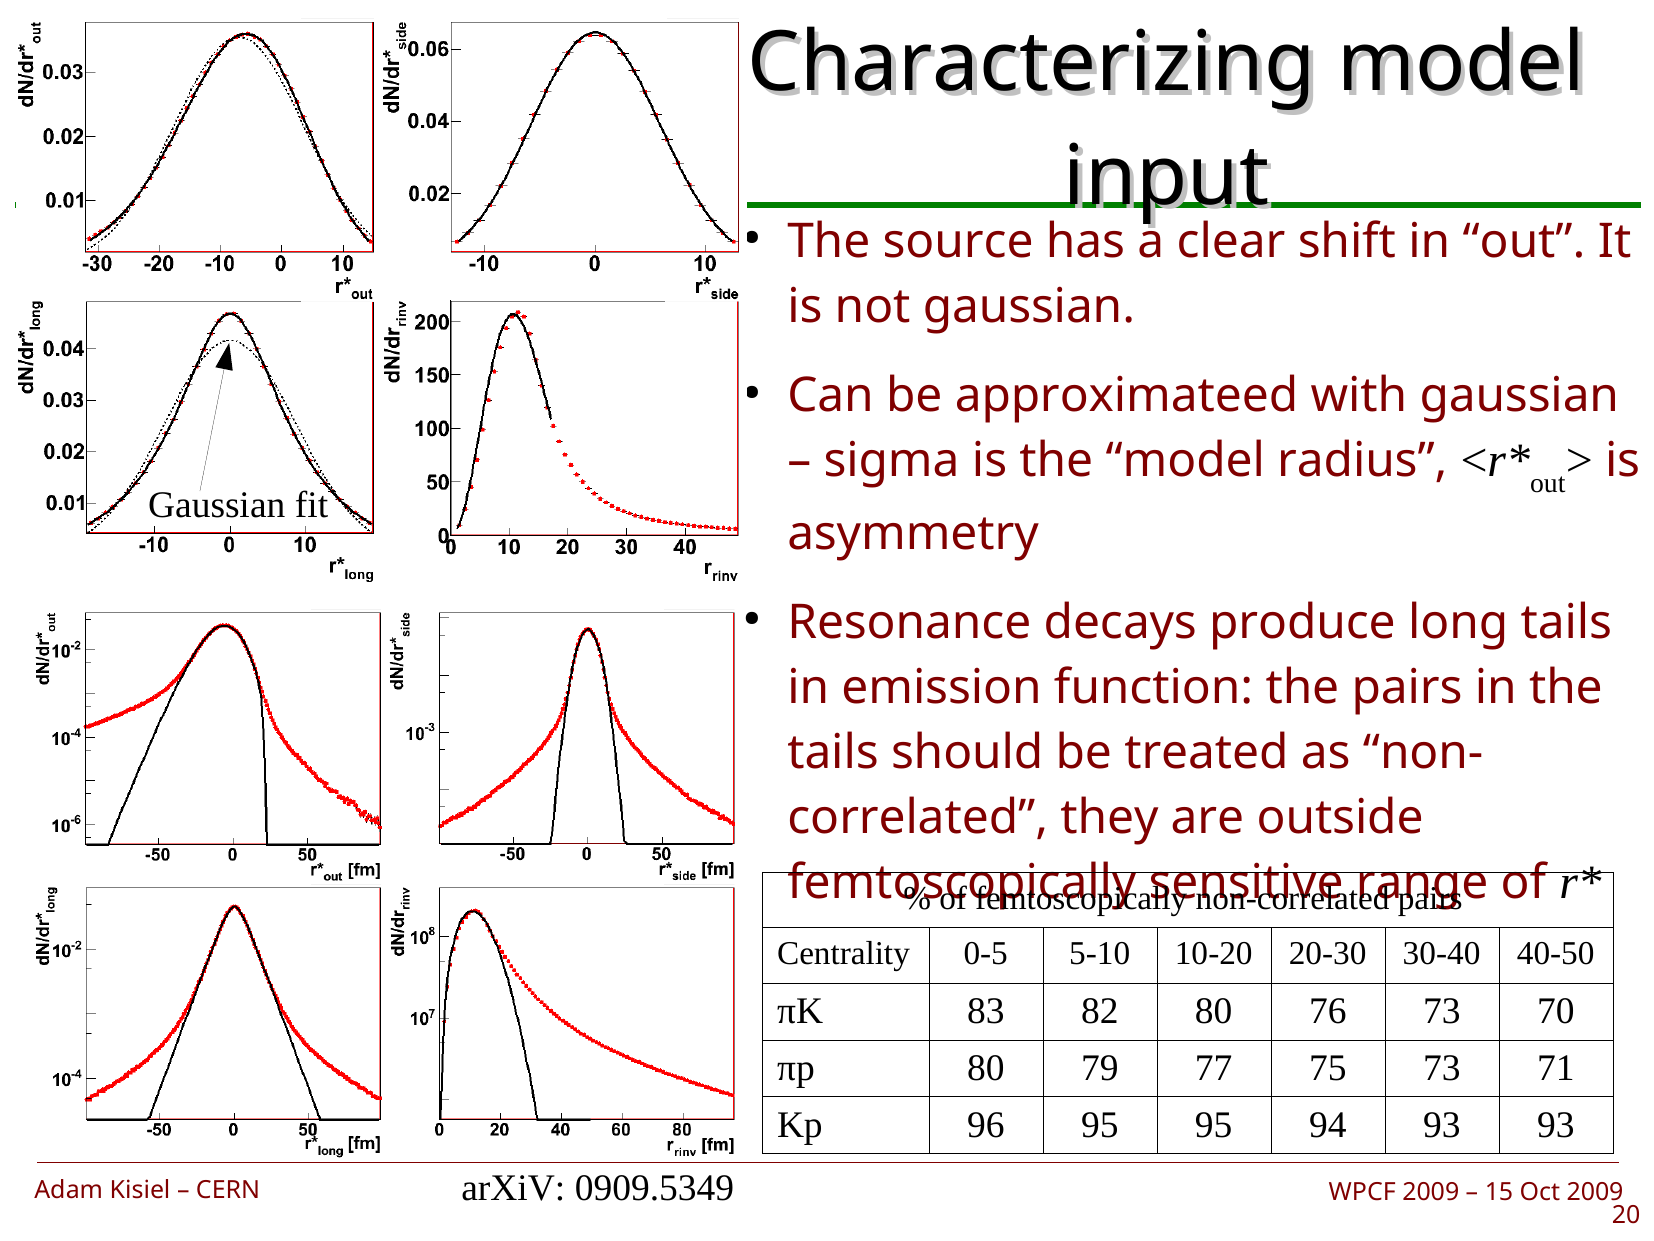

# Characterizing model input
The source has a clear shift in “out”. It is not gaussian.
Can be approximateed with gaussian – sigma is the “model radius”, <r*out> is asymmetry
Resonance decays produce long tails in emission function: the pairs in the tails should be treated as “non-correlated”, they are outside femtoscopically sensitive range of r*
Gaussian fit
| % of femtoscopically non-correlated pairs | | | | | | |
| --- | --- | --- | --- | --- | --- | --- |
| Centrality | 0-5 | 5-10 | 10-20 | 20-30 | 30-40 | 40-50 |
| πK | 83 | 82 | 80 | 76 | 73 | 70 |
| πp | 80 | 79 | 77 | 75 | 73 | 71 |
| Kp | 96 | 95 | 95 | 94 | 93 | 93 |
arXiV: 0909.5349